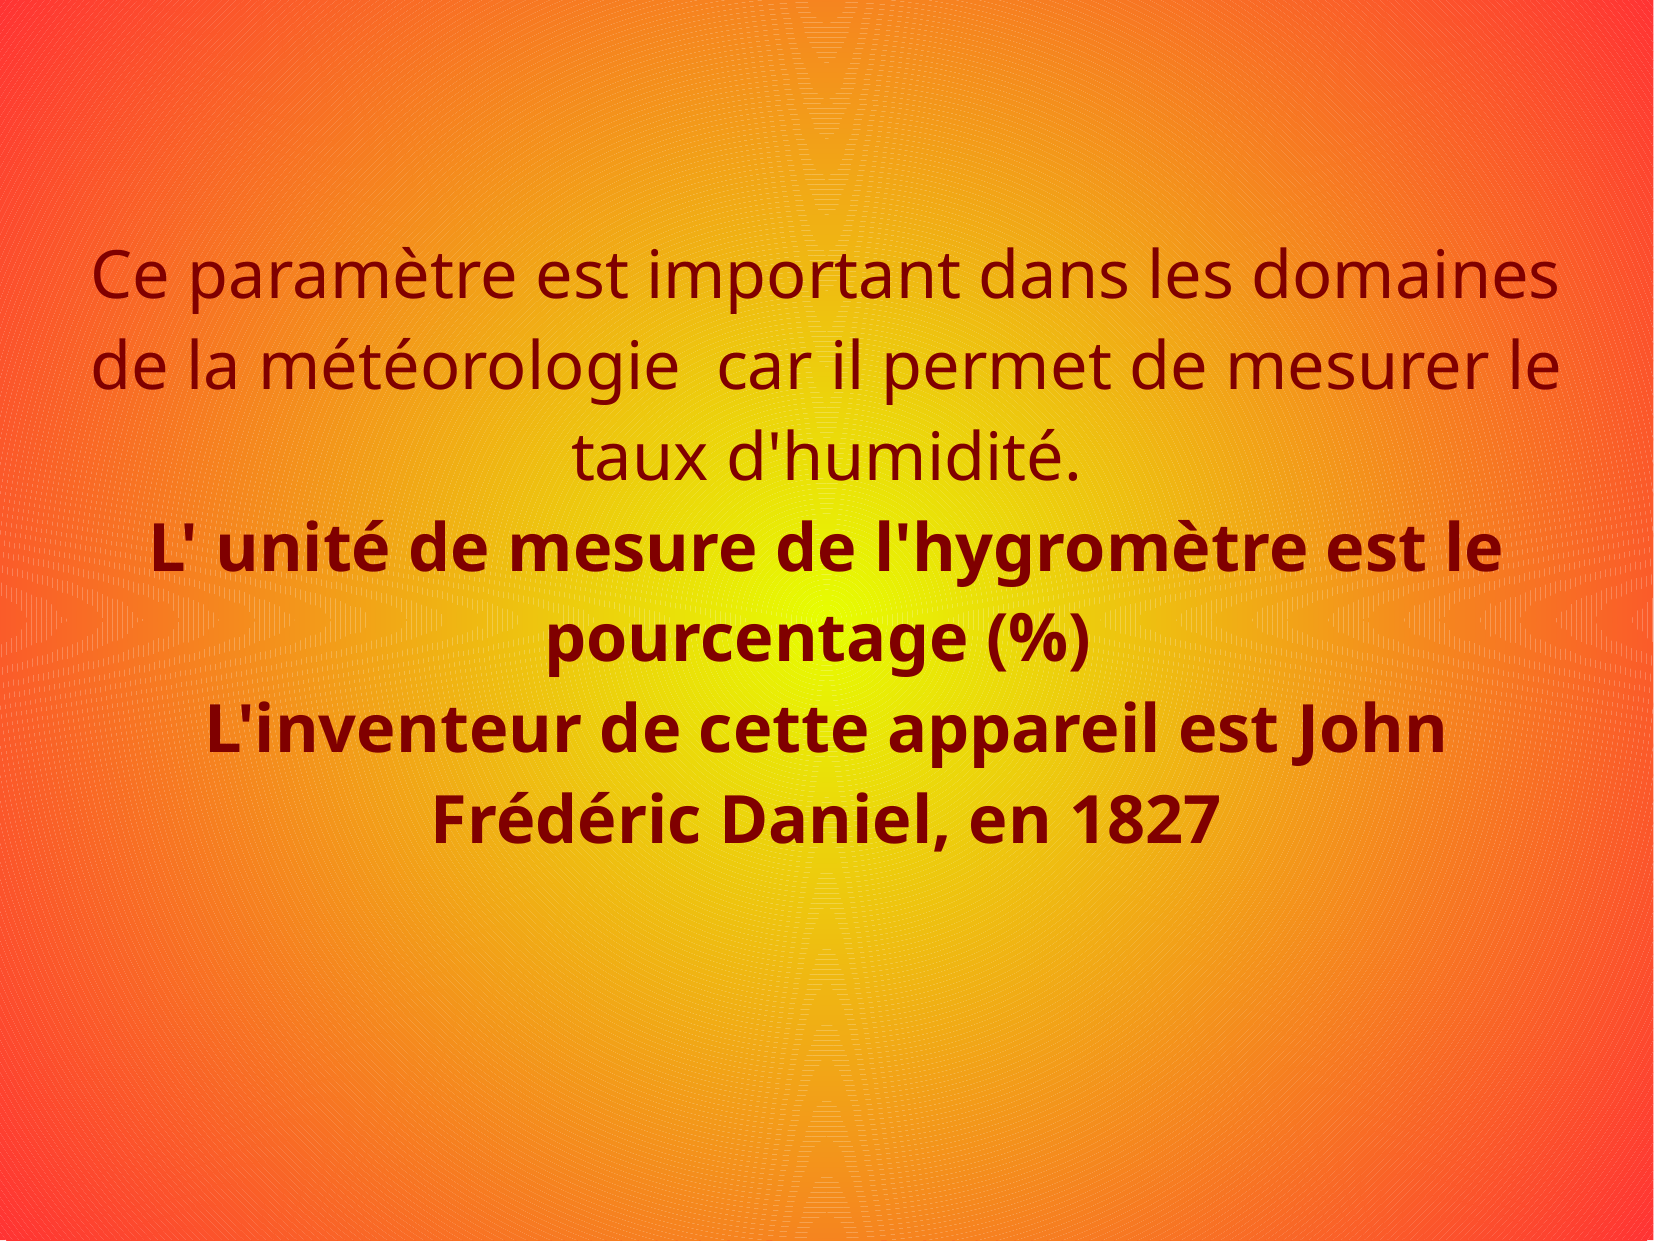

# Ce paramètre est important dans les domaines de la météorologie car il permet de mesurer le taux d'humidité.
L' unité de mesure de l'hygromètre est le pourcentage (%)
L'inventeur de cette appareil est John Frédéric Daniel, en 1827